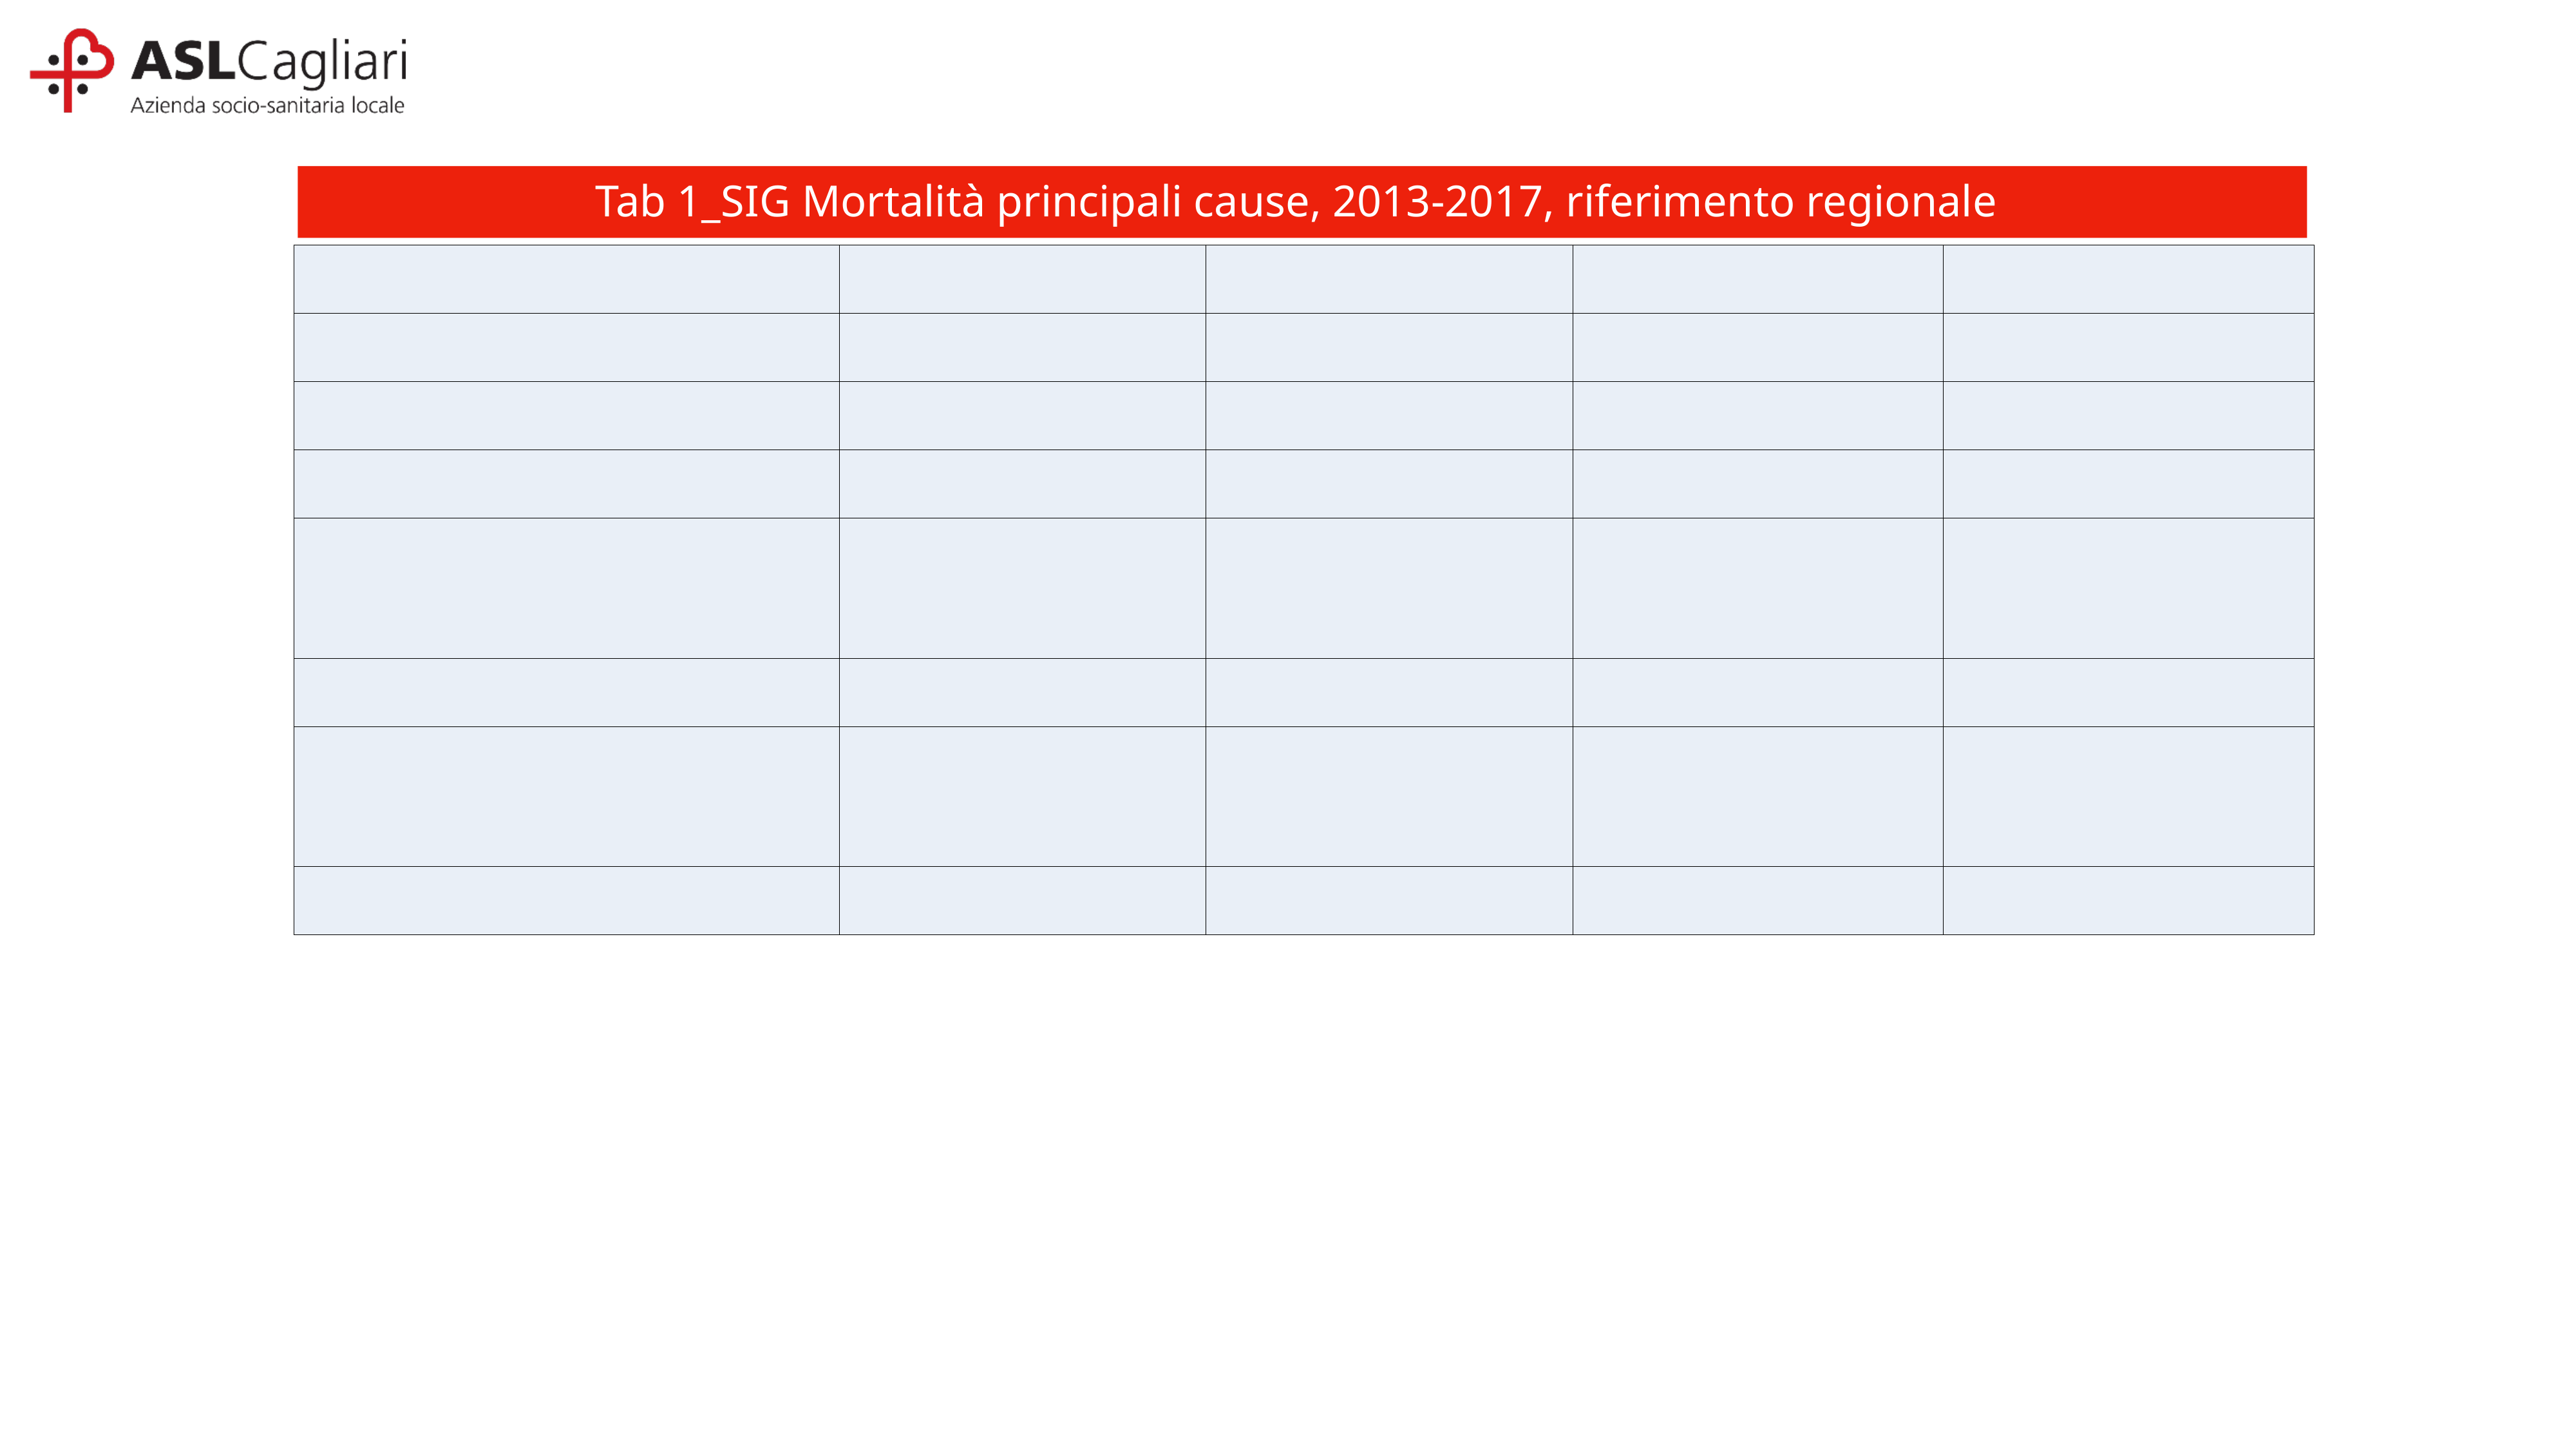

Tab 1_SIG Mortalità principali cause, 2013-2017, riferimento regionale
| | | | | |
| --- | --- | --- | --- | --- |
| | | | | |
| | | | | |
| | | | | |
| | | | | |
| | | | | |
| | | | | |
| | | | | |